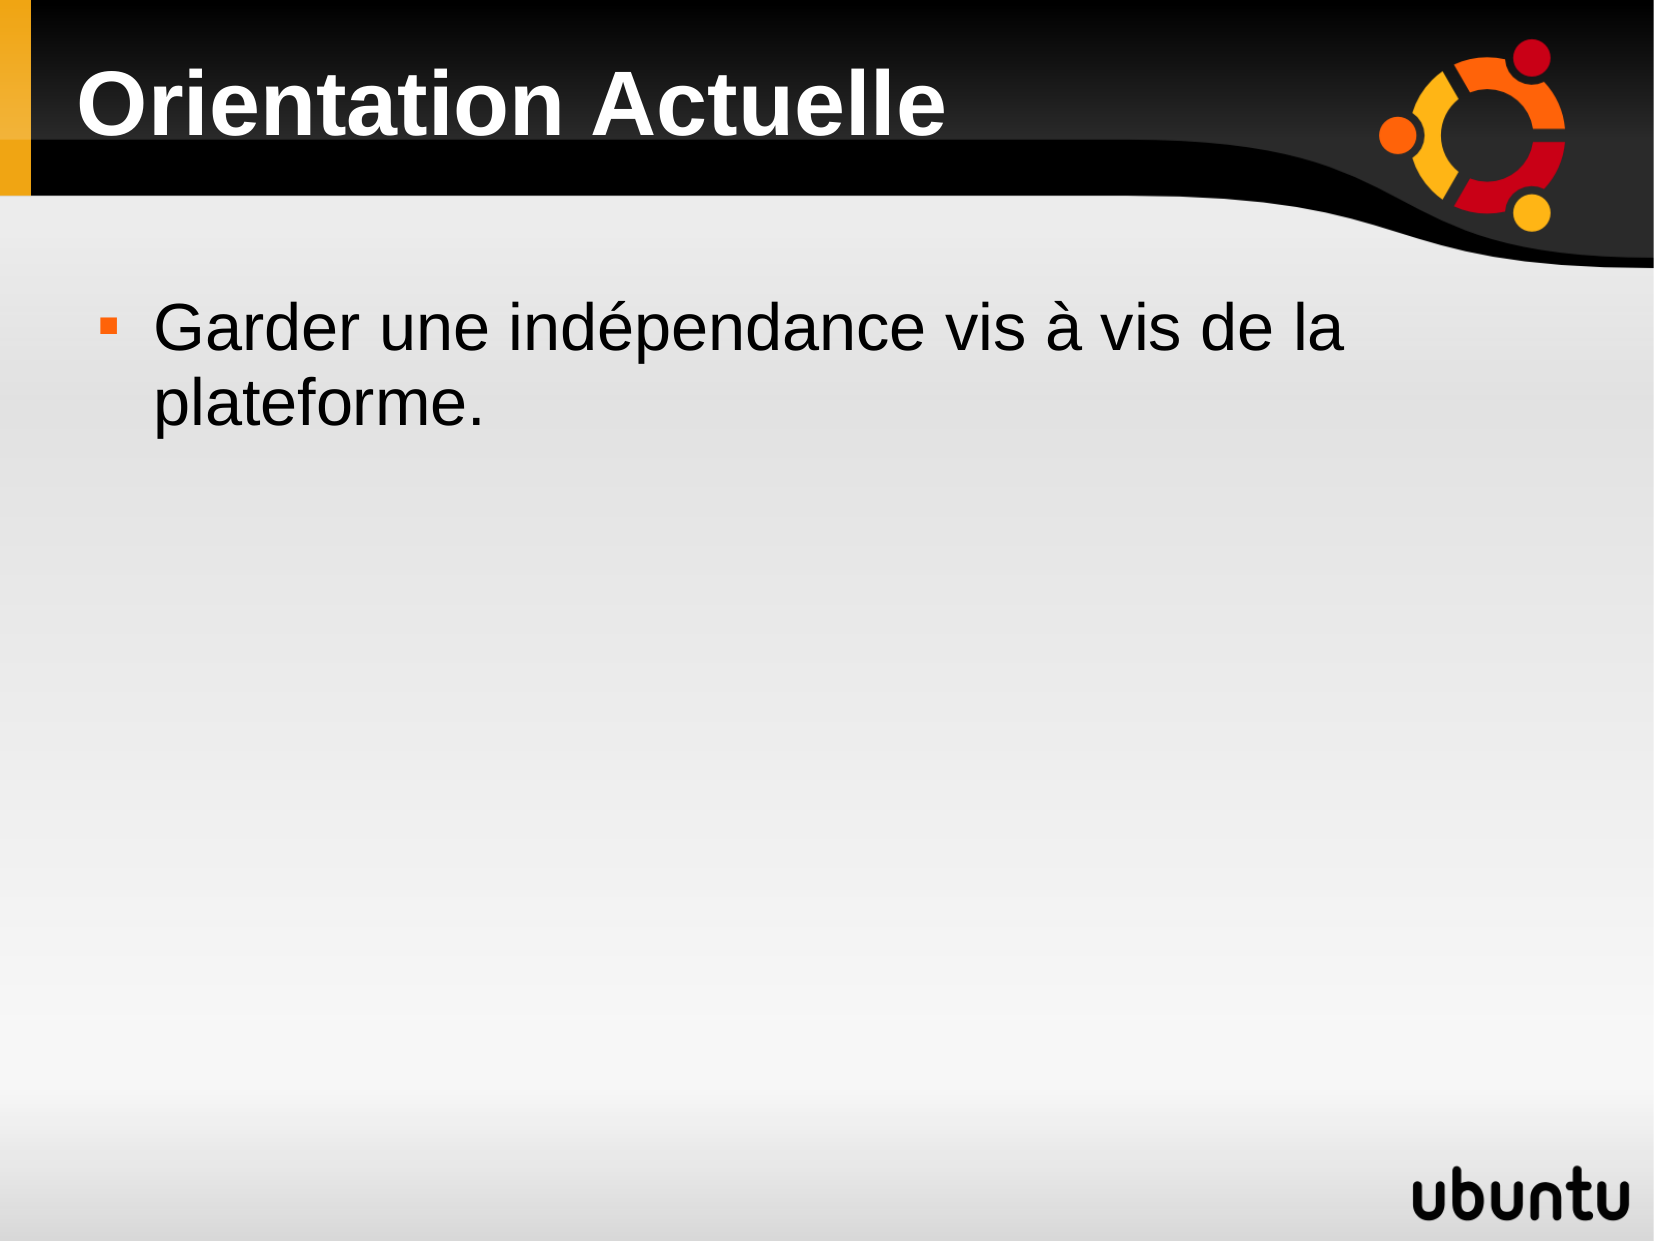

# Orientation Actuelle
Garder une indépendance vis à vis de la plateforme.